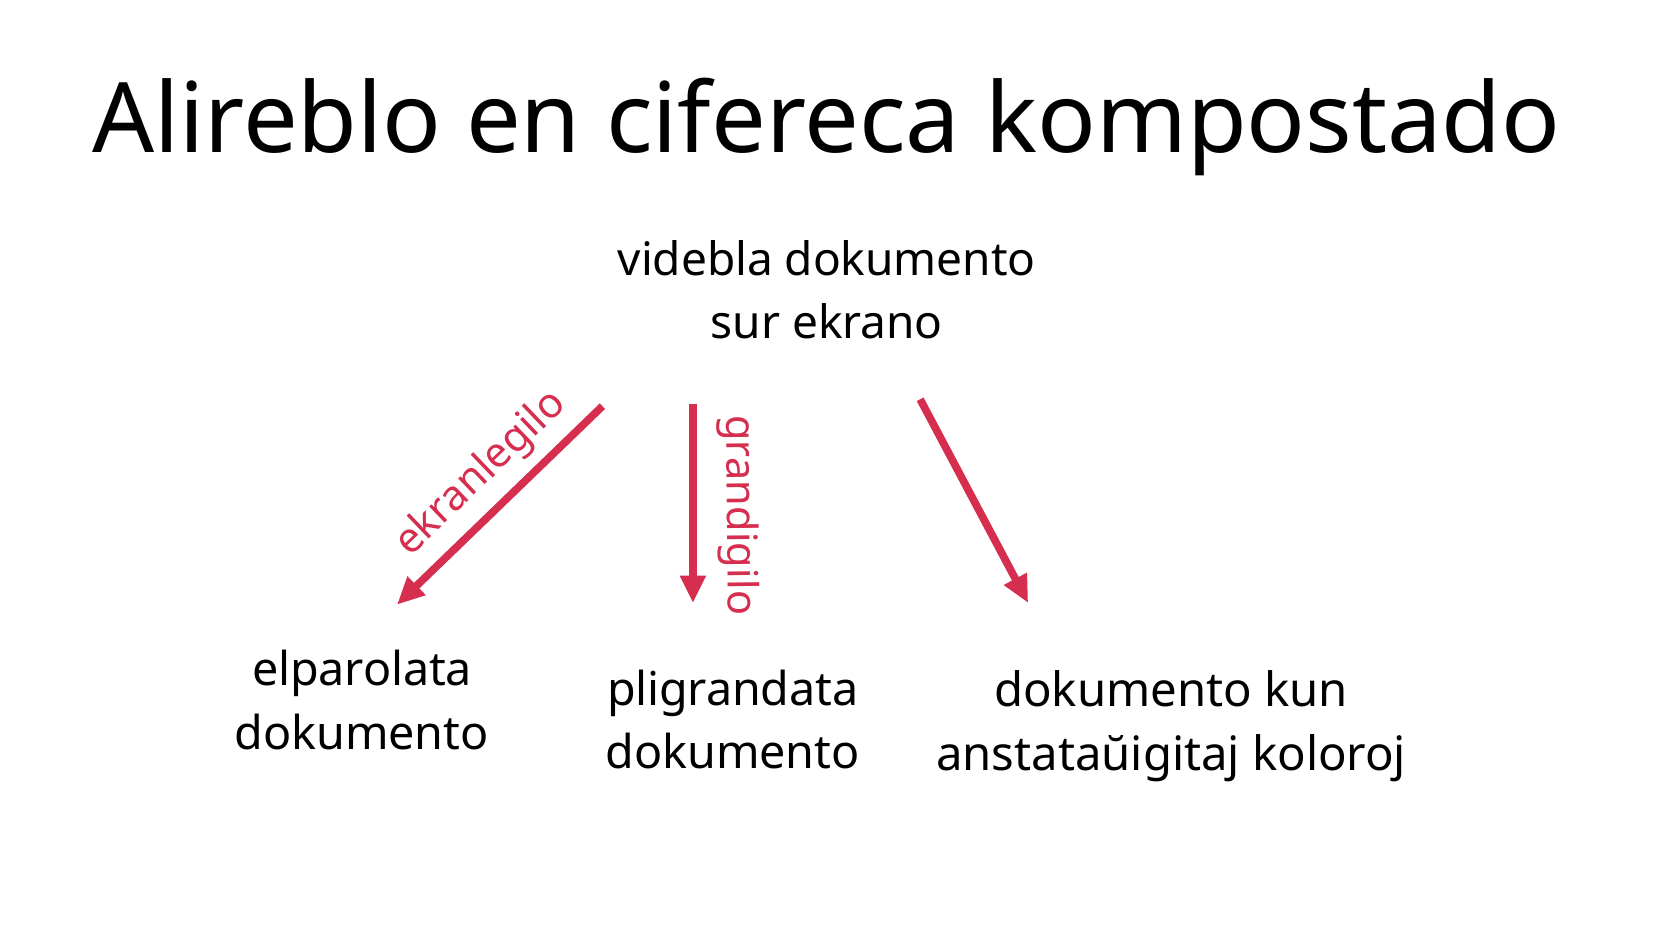

# Alireblo en cifereca kompostado
videbla dokumento sur ekrano
ekranlegilo
grandigilo
elparolata dokumento
pligrandata
dokumento
dokumento kun anstataŭigitaj koloroj